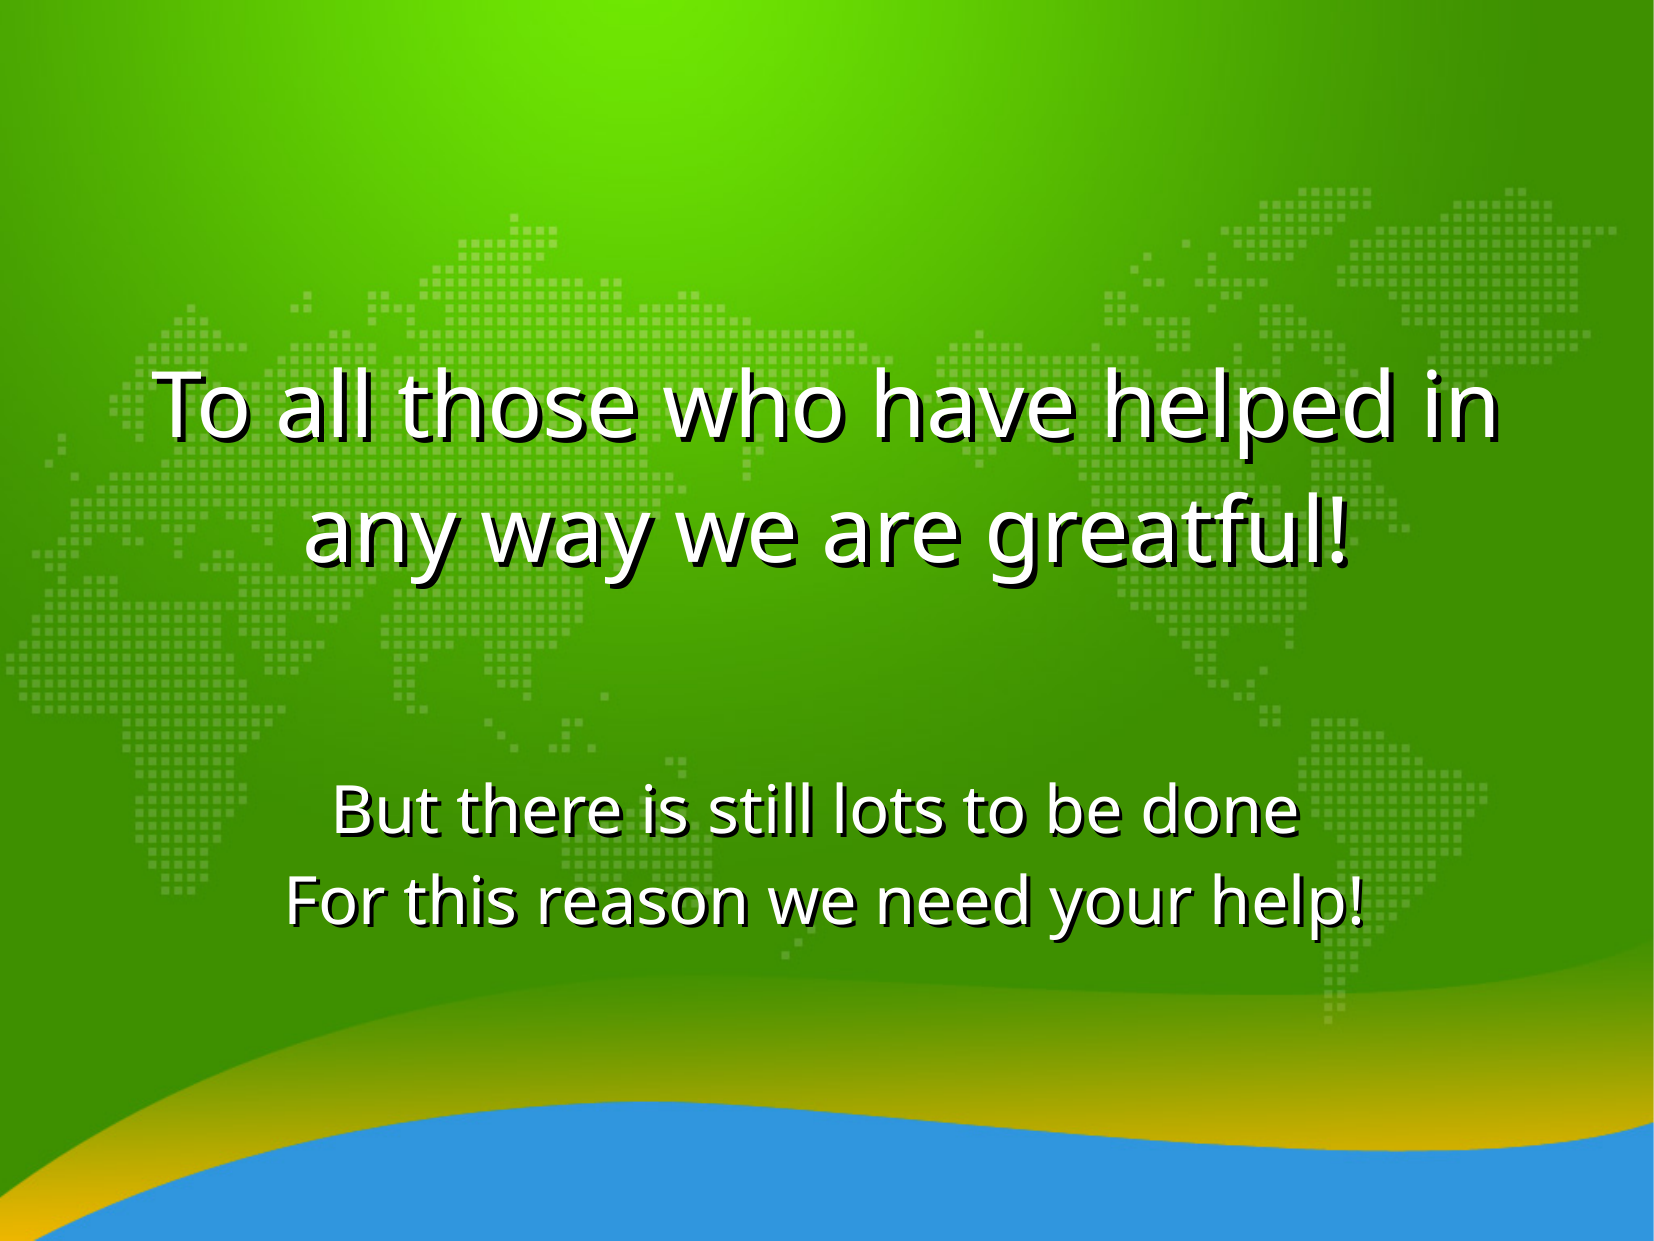

# To all those who have helped in any way we are greatful!
But there is still lots to be done
For this reason we need your help!